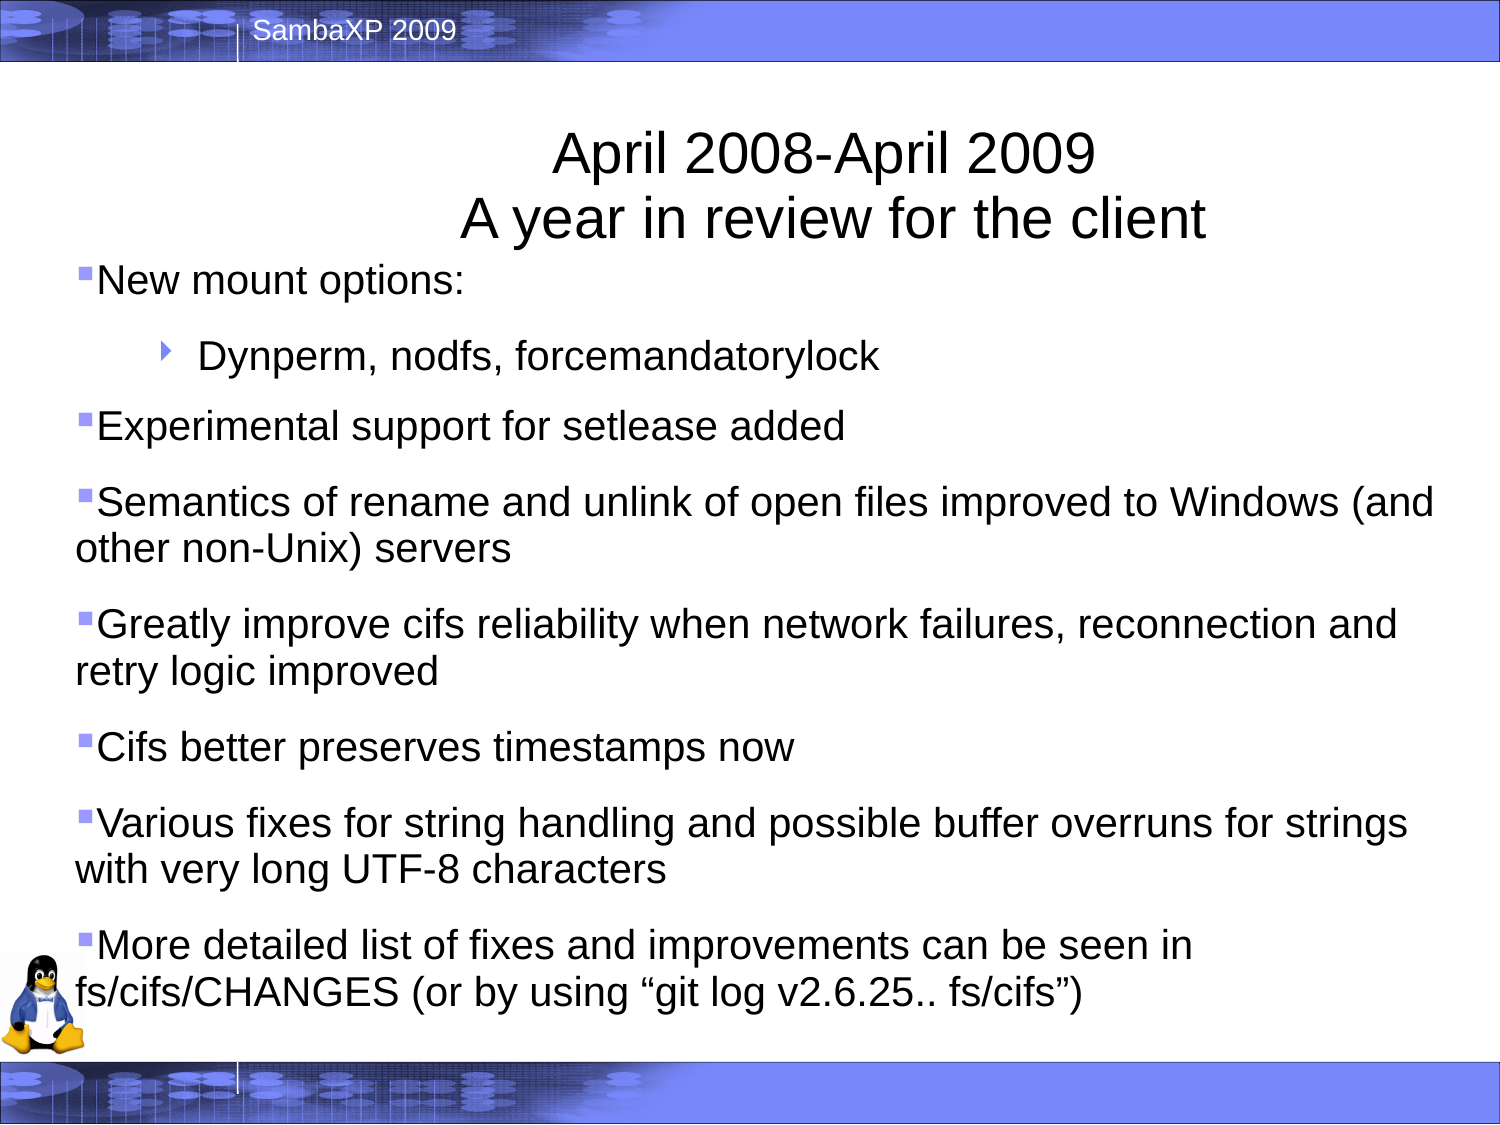

# April 2008-April 2009 A year in review for the client
New mount options:
Dynperm, nodfs, forcemandatorylock
Experimental support for setlease added
Semantics of rename and unlink of open files improved to Windows (and other non-Unix) servers
Greatly improve cifs reliability when network failures, reconnection and retry logic improved
Cifs better preserves timestamps now
Various fixes for string handling and possible buffer overruns for strings with very long UTF-8 characters
More detailed list of fixes and improvements can be seen in fs/cifs/CHANGES (or by using “git log v2.6.25.. fs/cifs”)